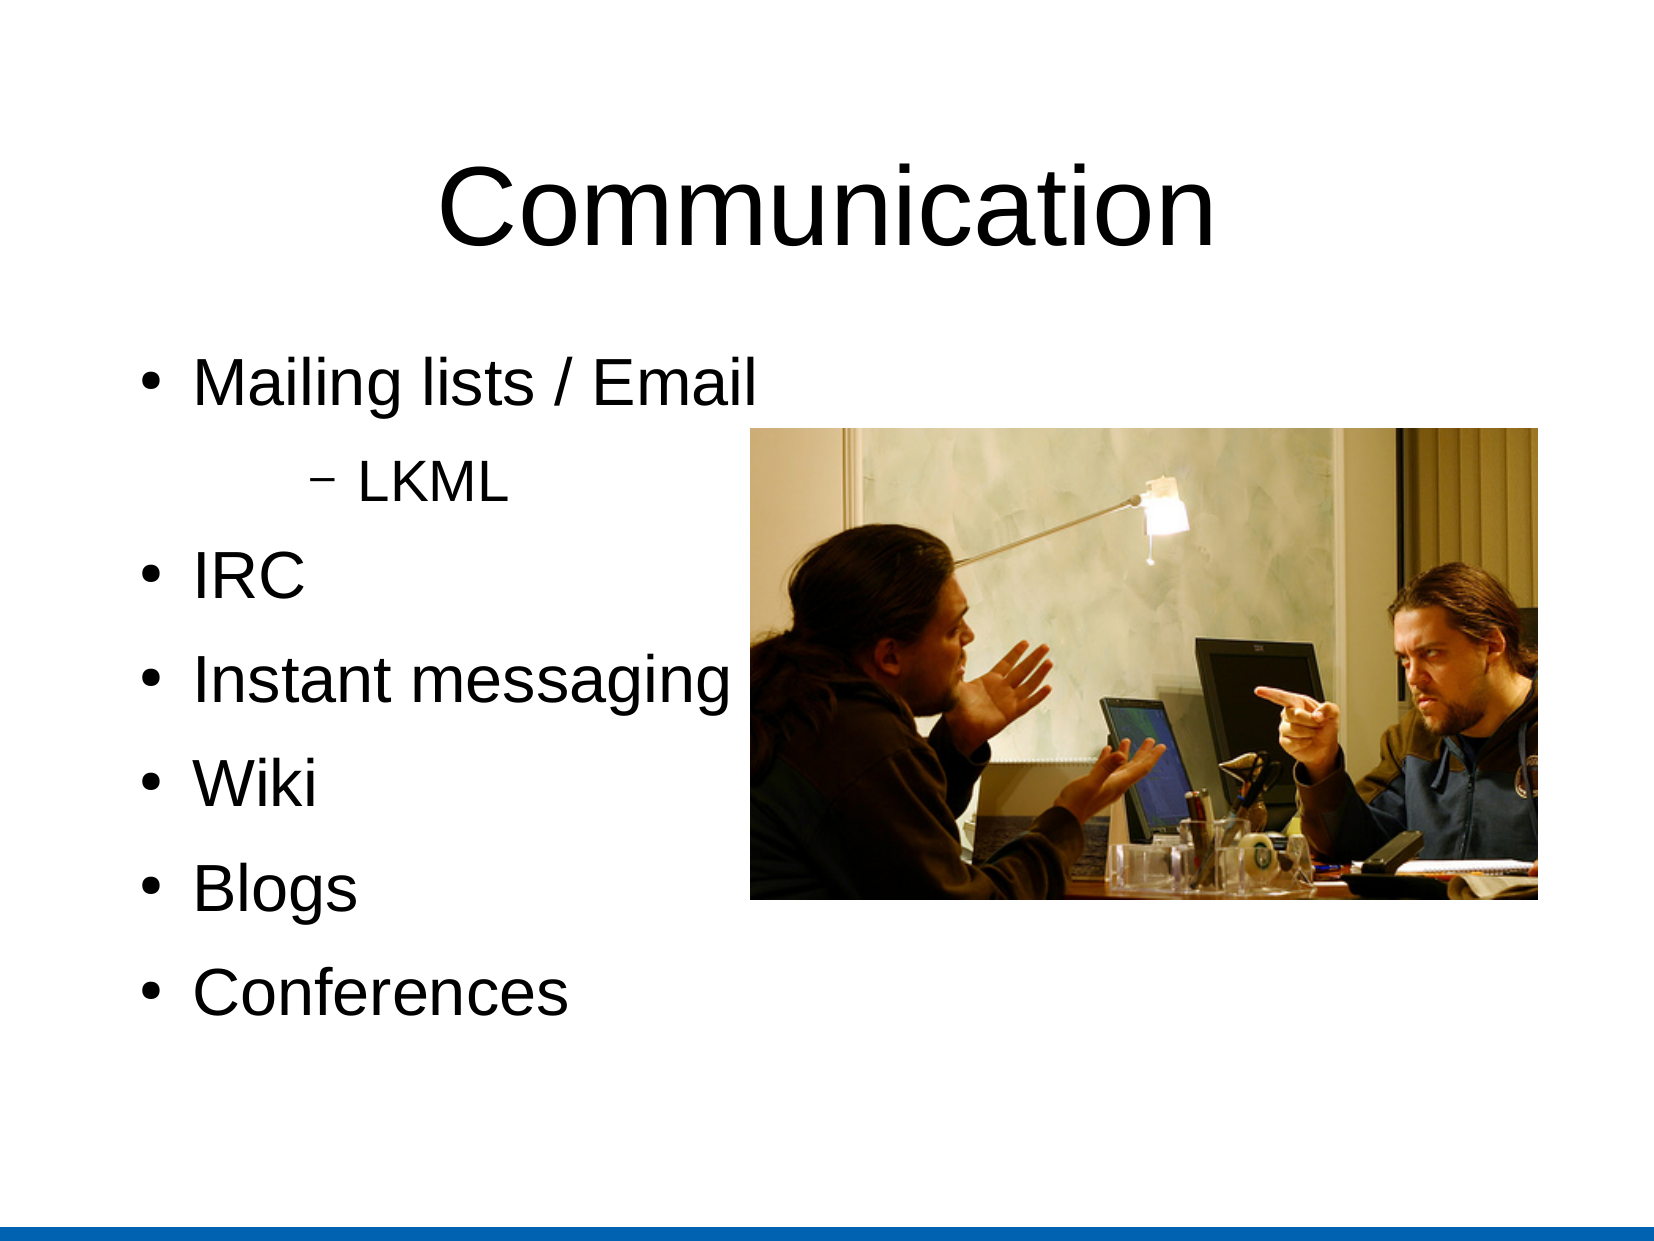

# Communication
Mailing lists / Email
LKML
IRC
Instant messaging
Wiki
Blogs
Conferences